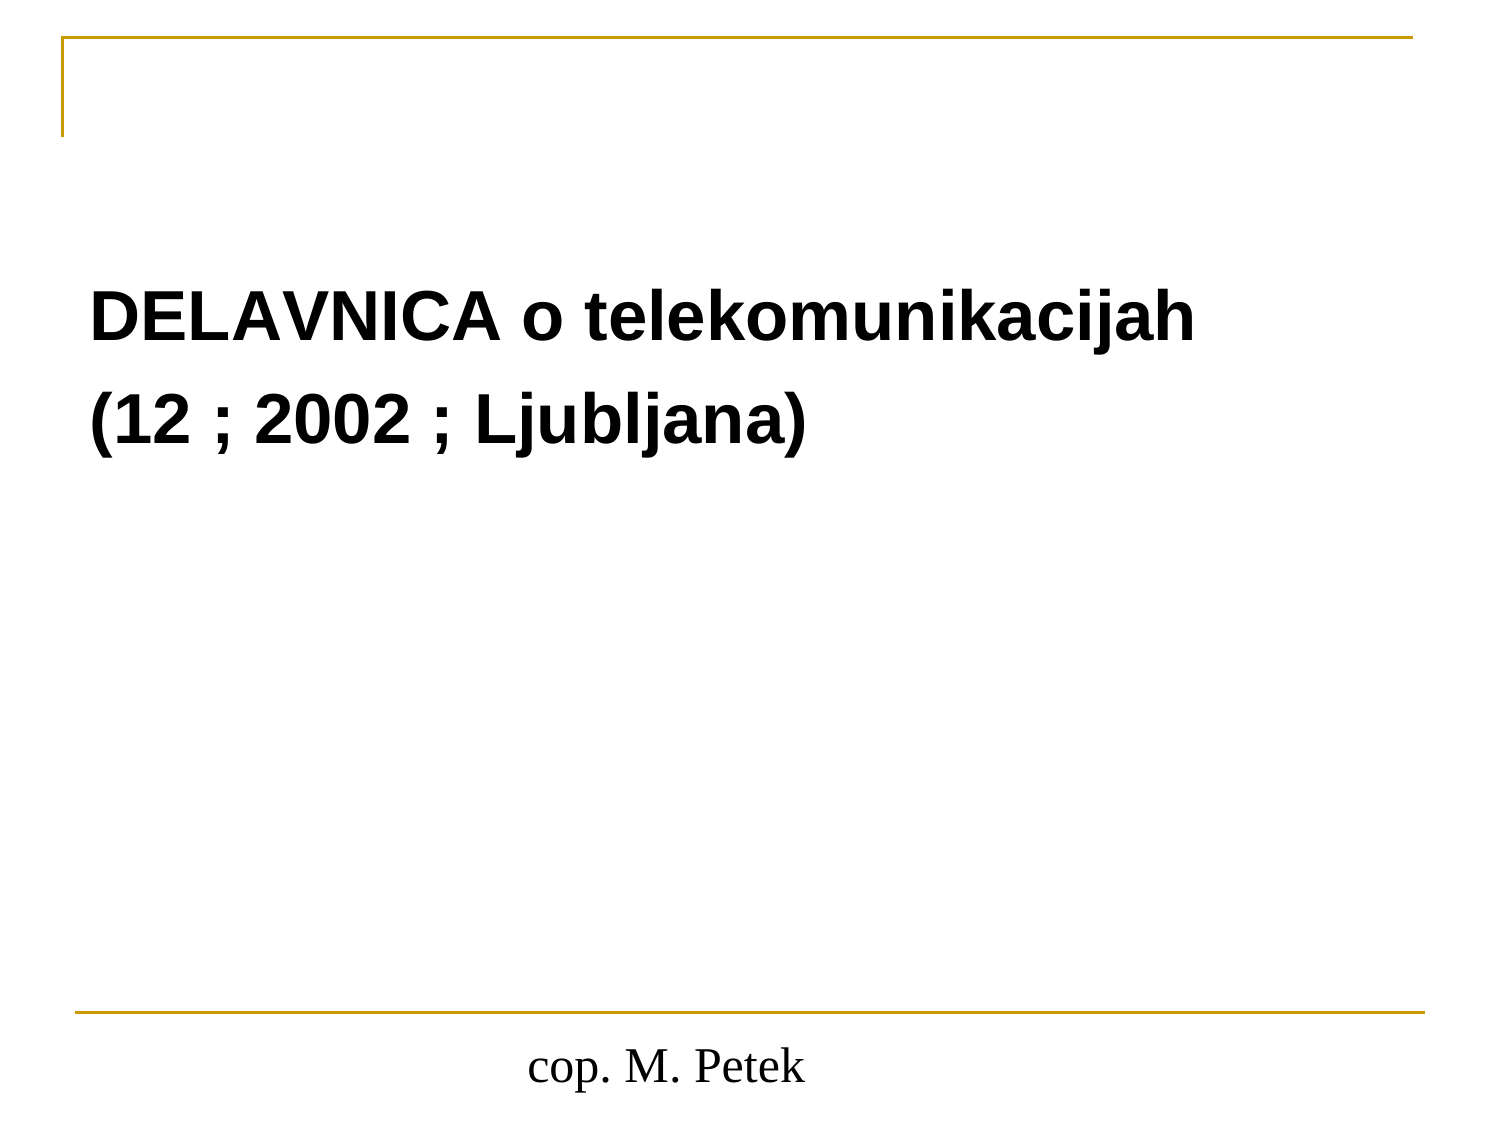

# DELAVNICA o telekomunikacijah
(12 ; 2002 ; Ljubljana)
cop. M. Petek